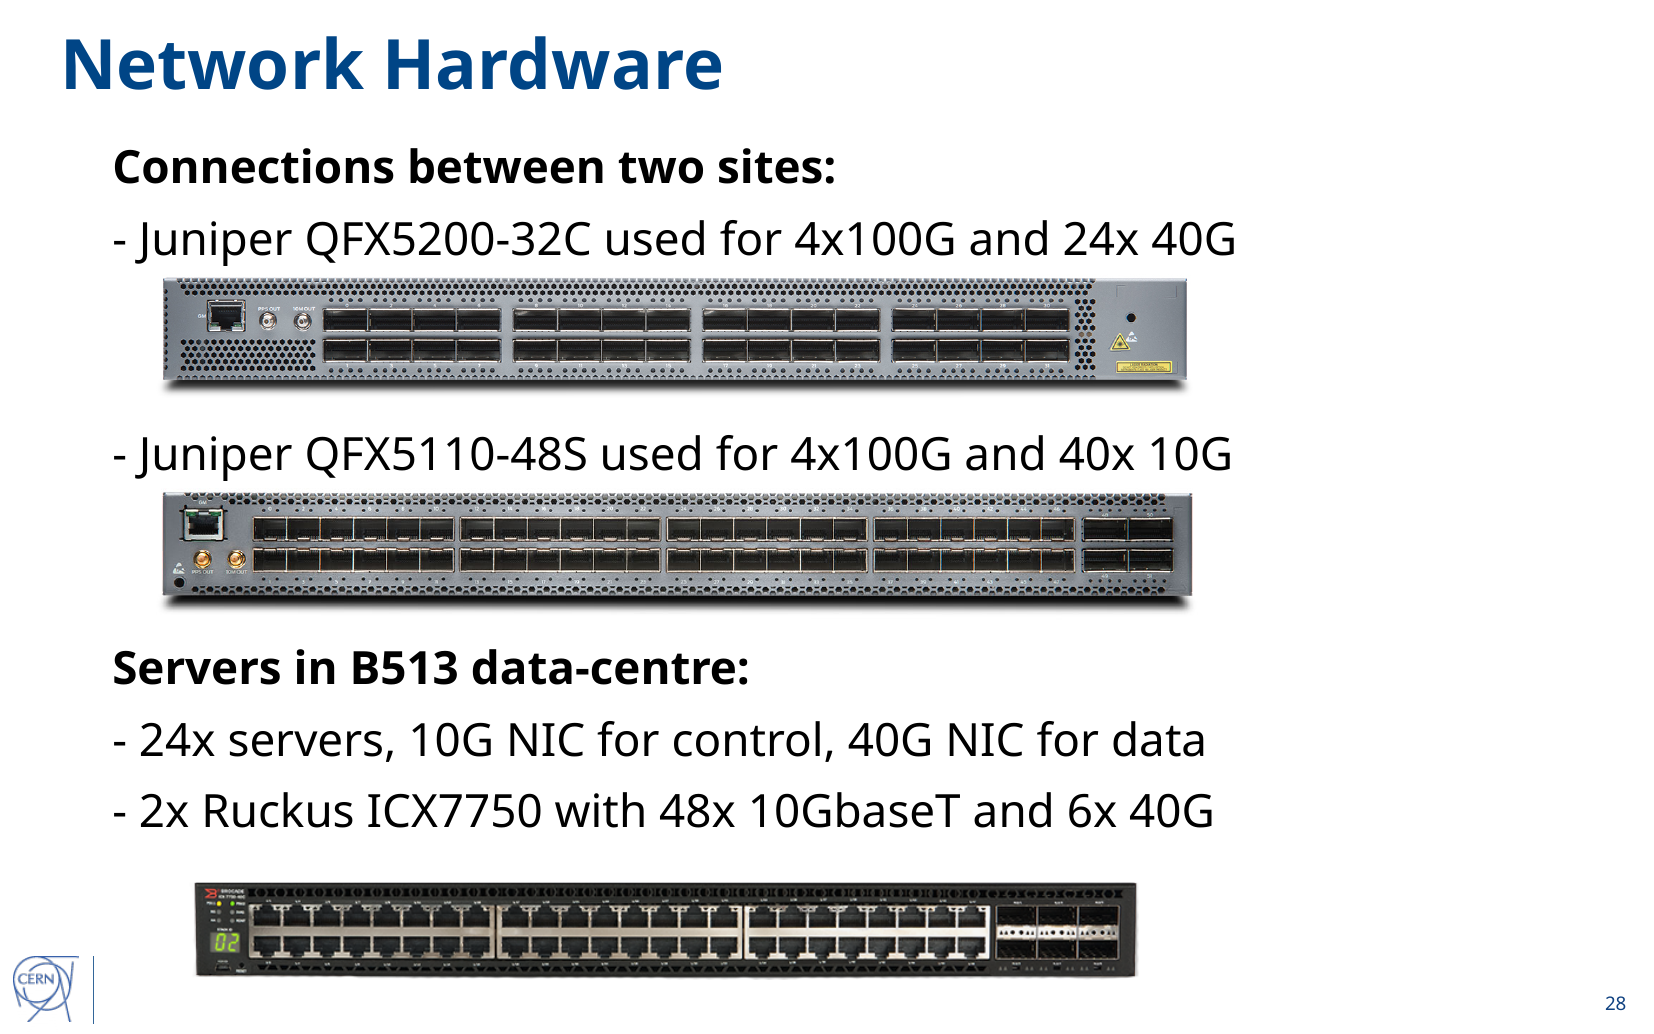

# Network Hardware
Connections between two sites:
- Juniper QFX5200-32C used for 4x100G and 24x 40G
- Juniper QFX5110-48S used for 4x100G and 40x 10G
Servers in B513 data-centre:
- 24x servers, 10G NIC for control, 40G NIC for data
- 2x Ruckus ICX7750 with 48x 10GbaseT and 6x 40G